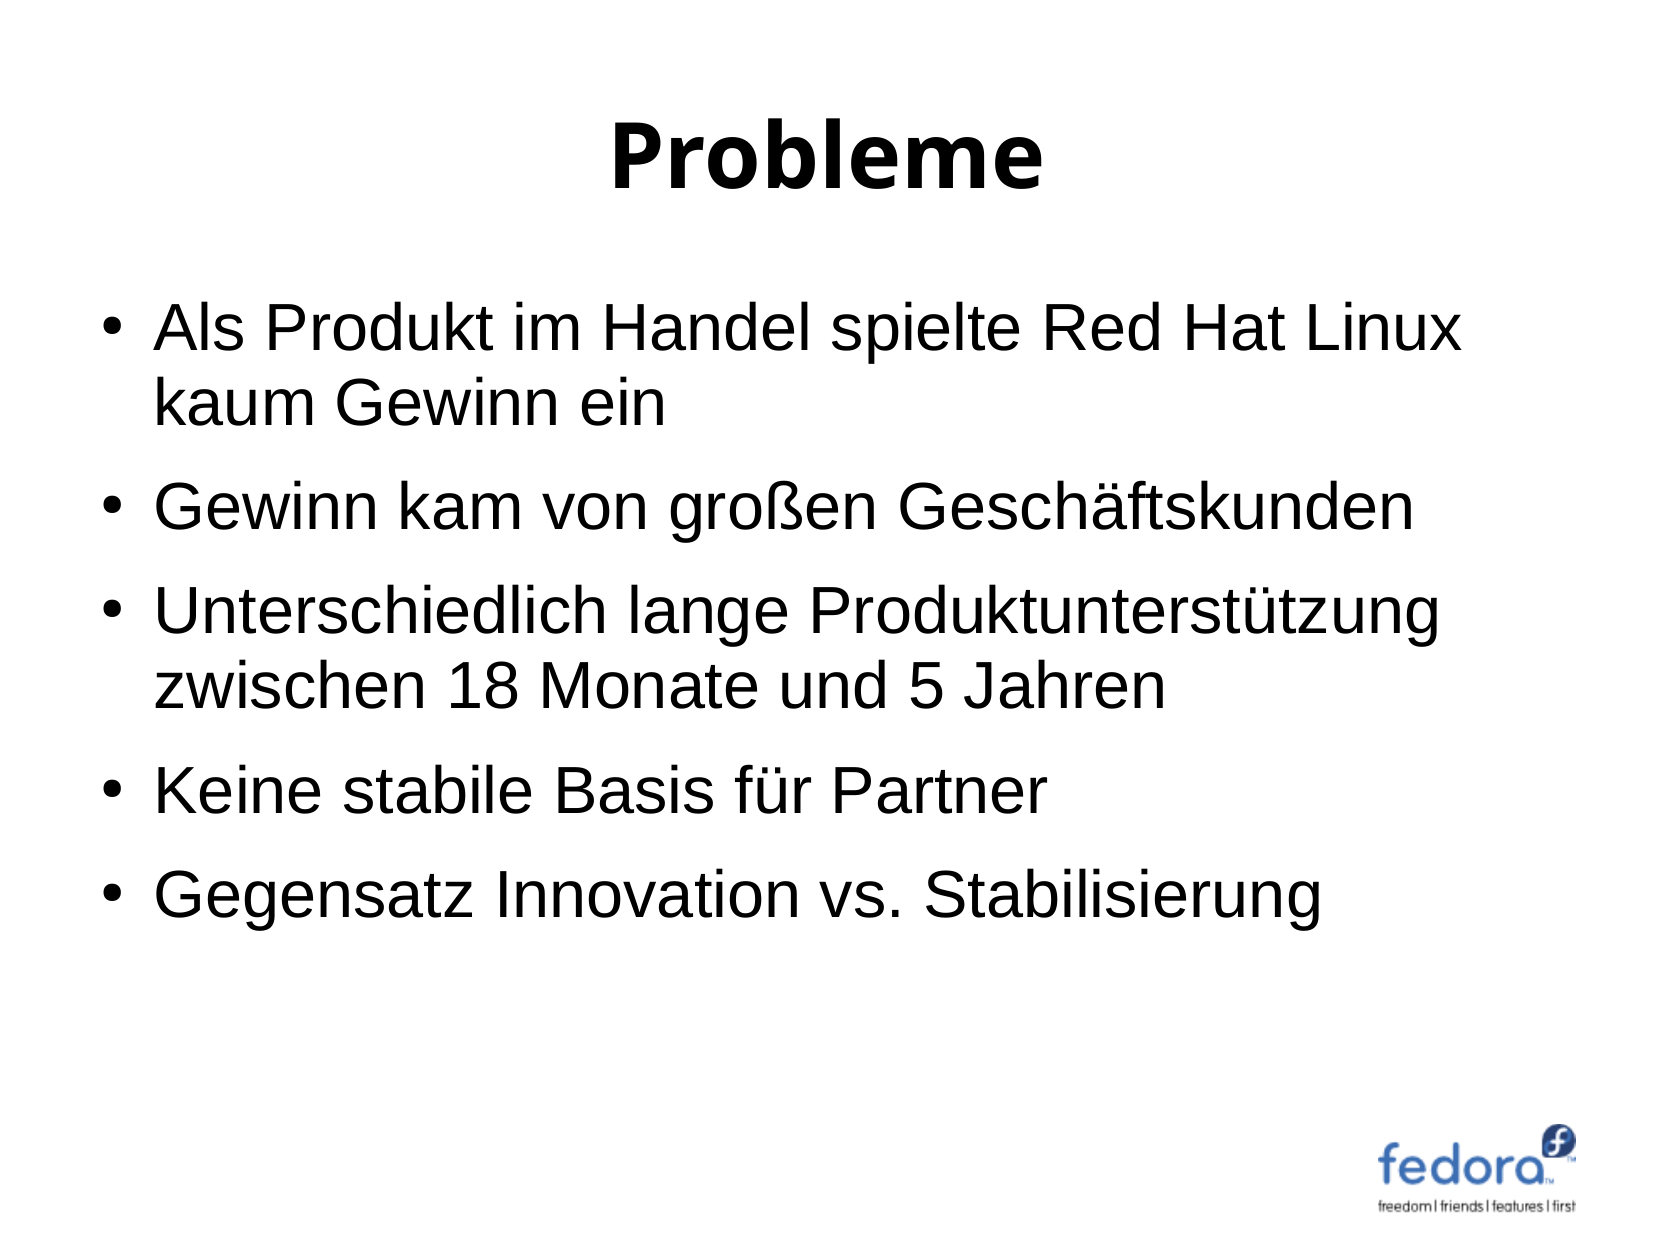

# Probleme
Als Produkt im Handel spielte Red Hat Linux kaum Gewinn ein
Gewinn kam von großen Geschäftskunden
Unterschiedlich lange Produktunterstützung zwischen 18 Monate und 5 Jahren
Keine stabile Basis für Partner
Gegensatz Innovation vs. Stabilisierung